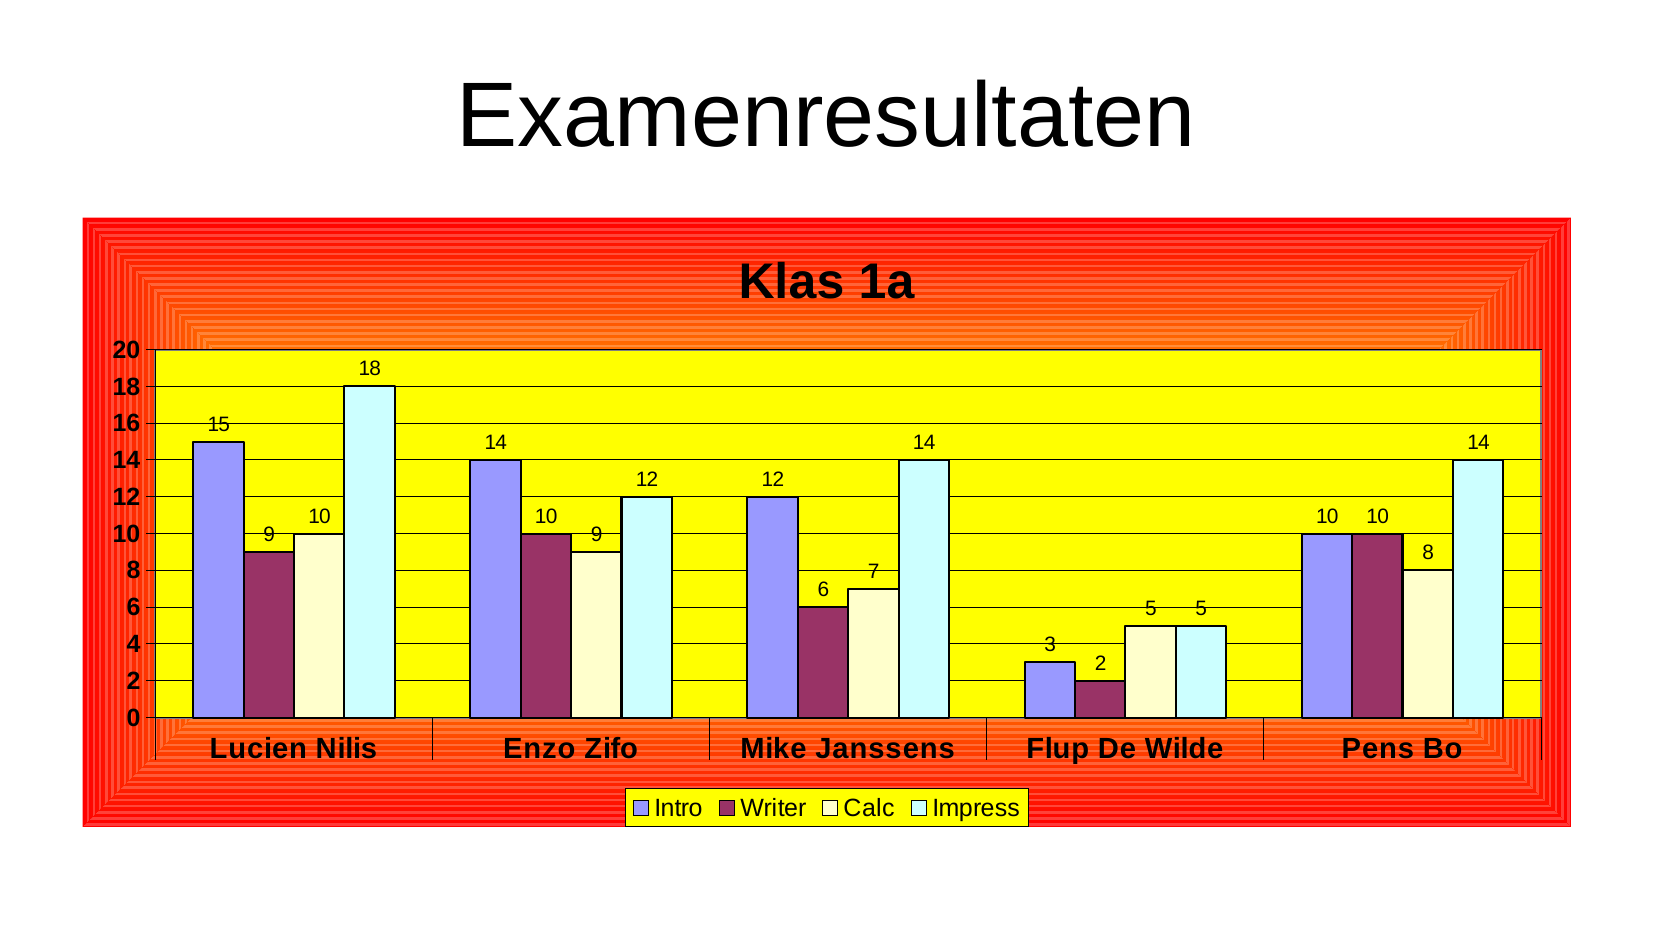

# Examenresultaten
### Chart: Klas 1a
| Category | Intro | Writer | Calc | Impress |
|---|---|---|---|---|
| Lucien Nilis | 15.0 | 9.0 | 10.0 | 18.0 |
| Enzo Zifo | 14.0 | 10.0 | 9.0 | 12.0 |
| Mike Janssens | 12.0 | 6.0 | 7.0 | 14.0 |
| Flup De Wilde | 3.0 | 2.0 | 5.0 | 5.0 |
| Pens Bo | 10.0 | 10.0 | 8.0 | 14.0 |